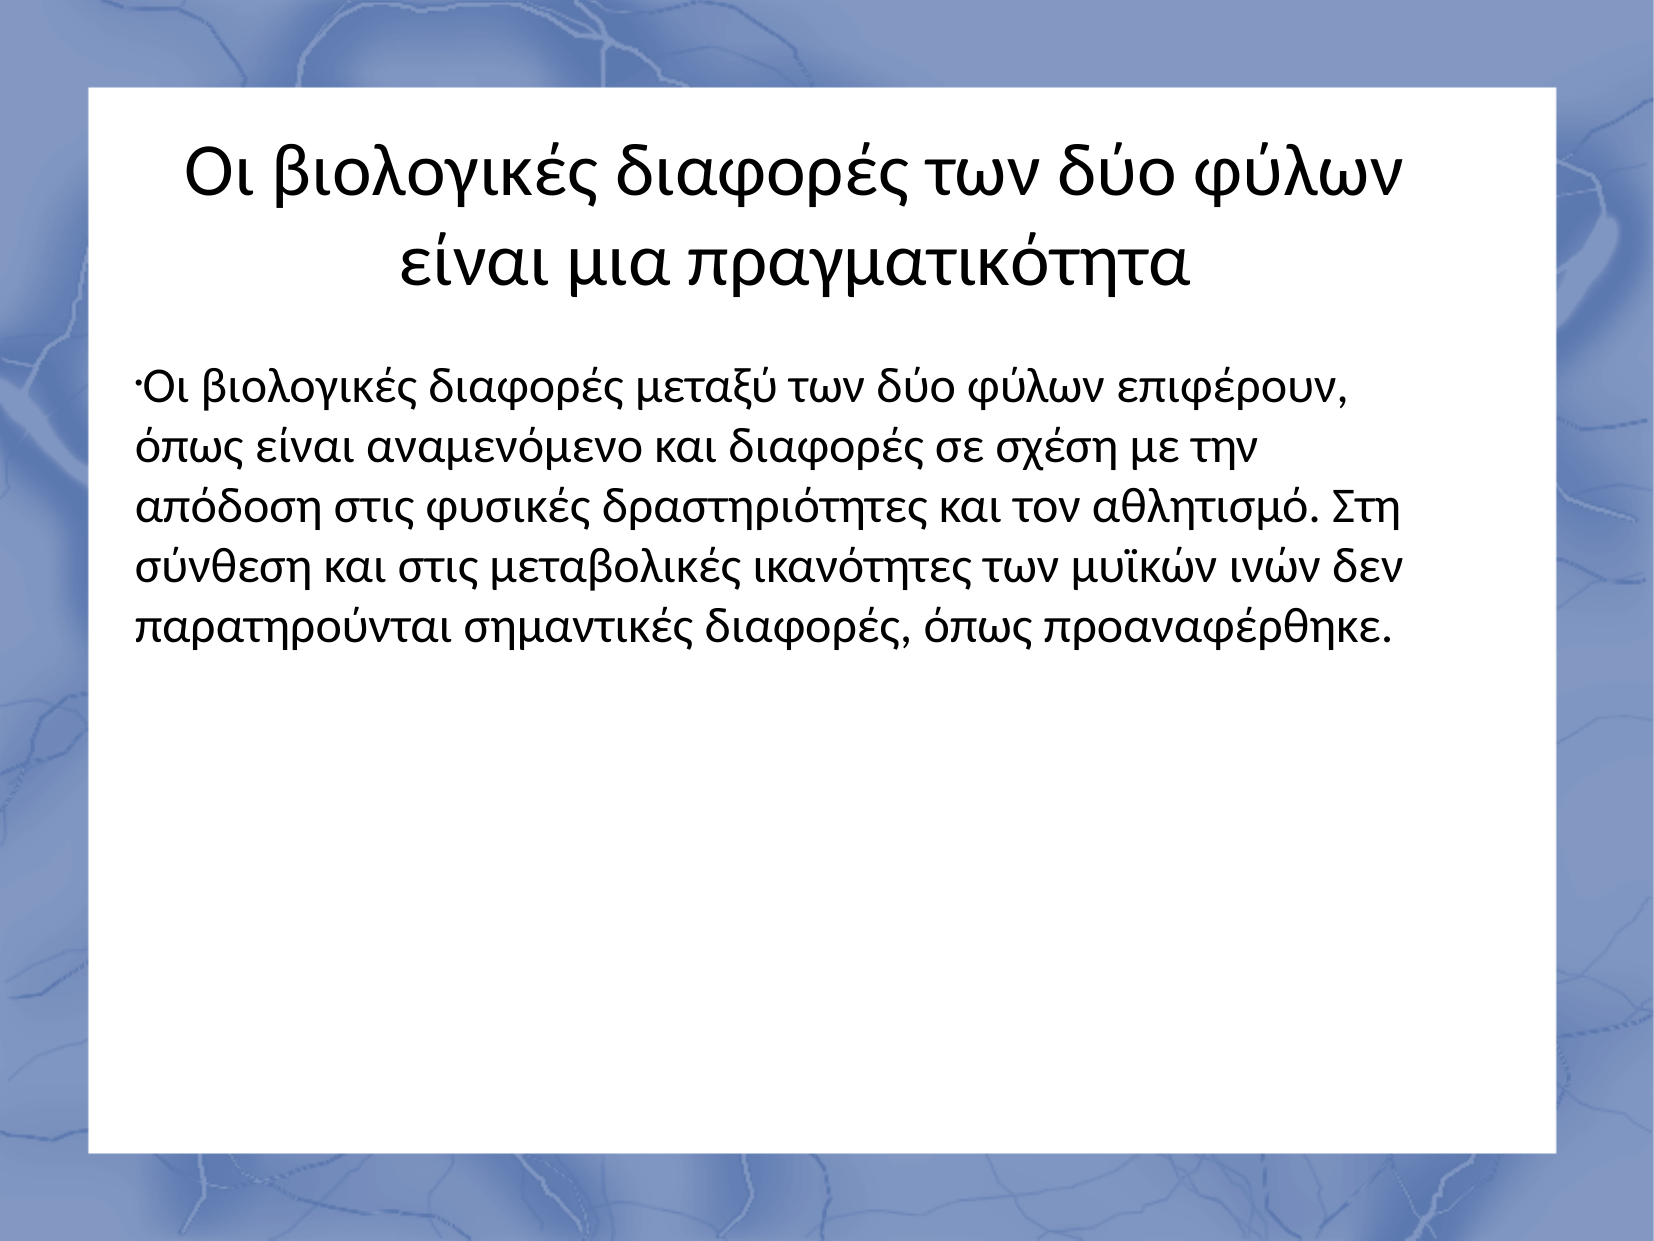

# Οι βιολογικές διαφορές των δύο φύλων είναι μια πραγματικότητα
Οι βιολογικές διαφορές μεταξύ των δύο φύλων επιφέρουν, όπως είναι αναμενόμενο και διαφορές σε σχέση με την απόδοση στις φυσικές δραστηριότητες και τον αθλητισμό. Στη σύνθεση και στις μεταβολικές ικανότητες των μυϊκών ινών δεν παρατηρούνται σημαντικές διαφορές, όπως προαναφέρθηκε.